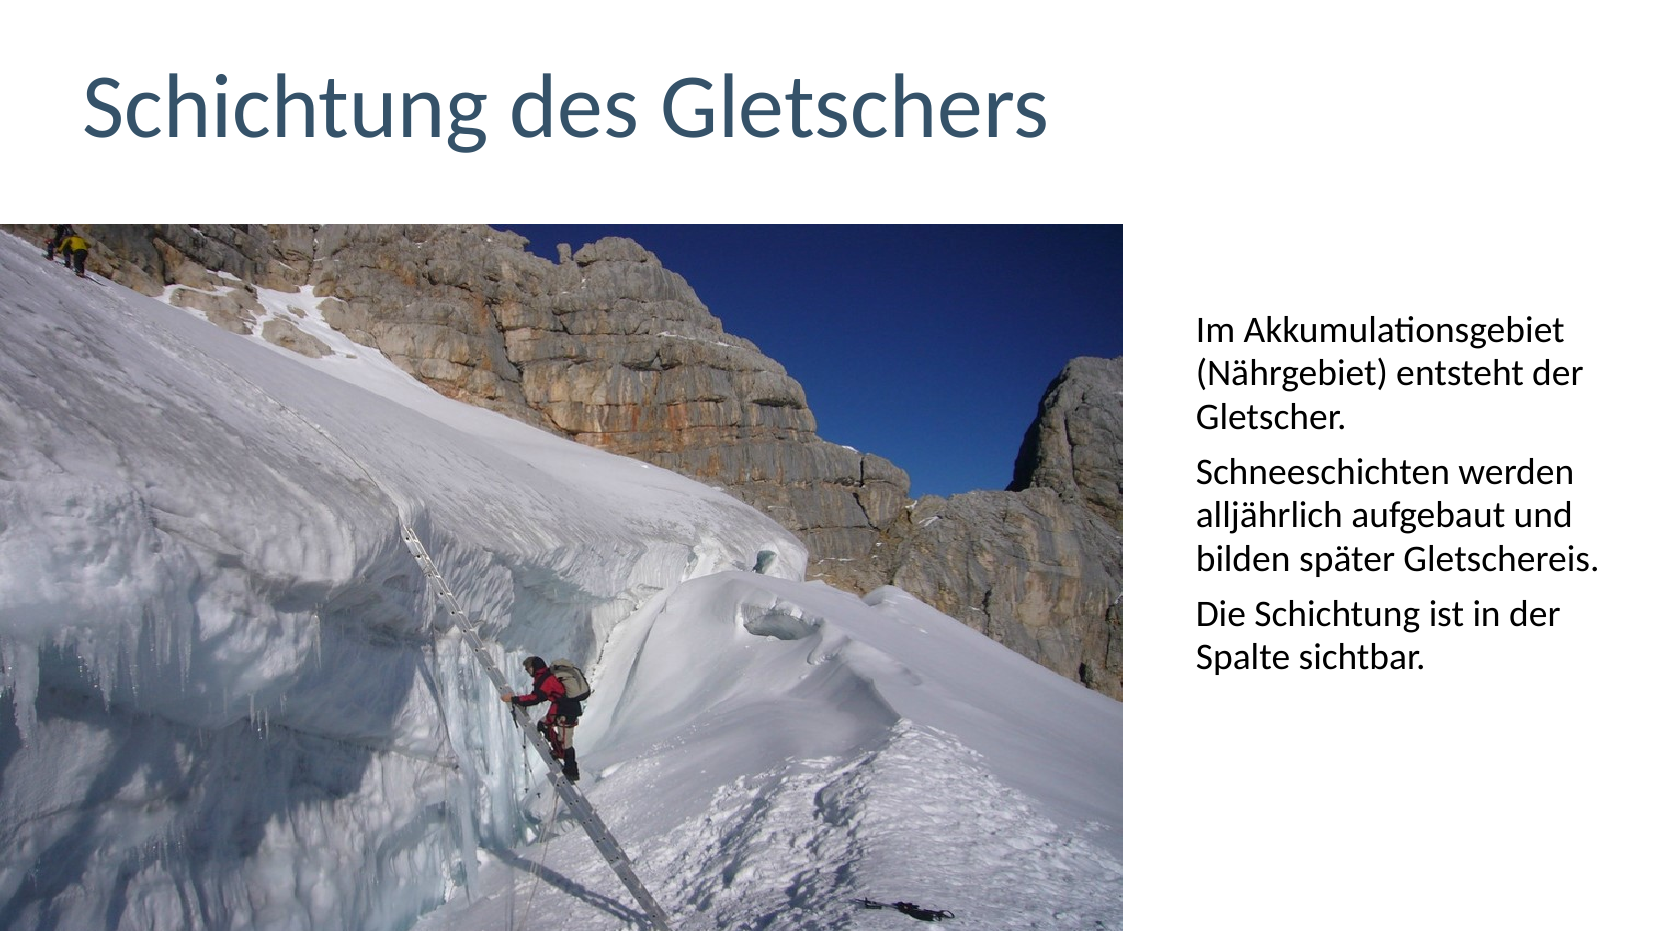

# Schichtung des Gletschers
Im Akkumulationsgebiet (Nährgebiet) entsteht der Gletscher.
Schneeschichten werden alljährlich aufgebaut und bilden später Gletschereis.
Die Schichtung ist in der Spalte sichtbar.